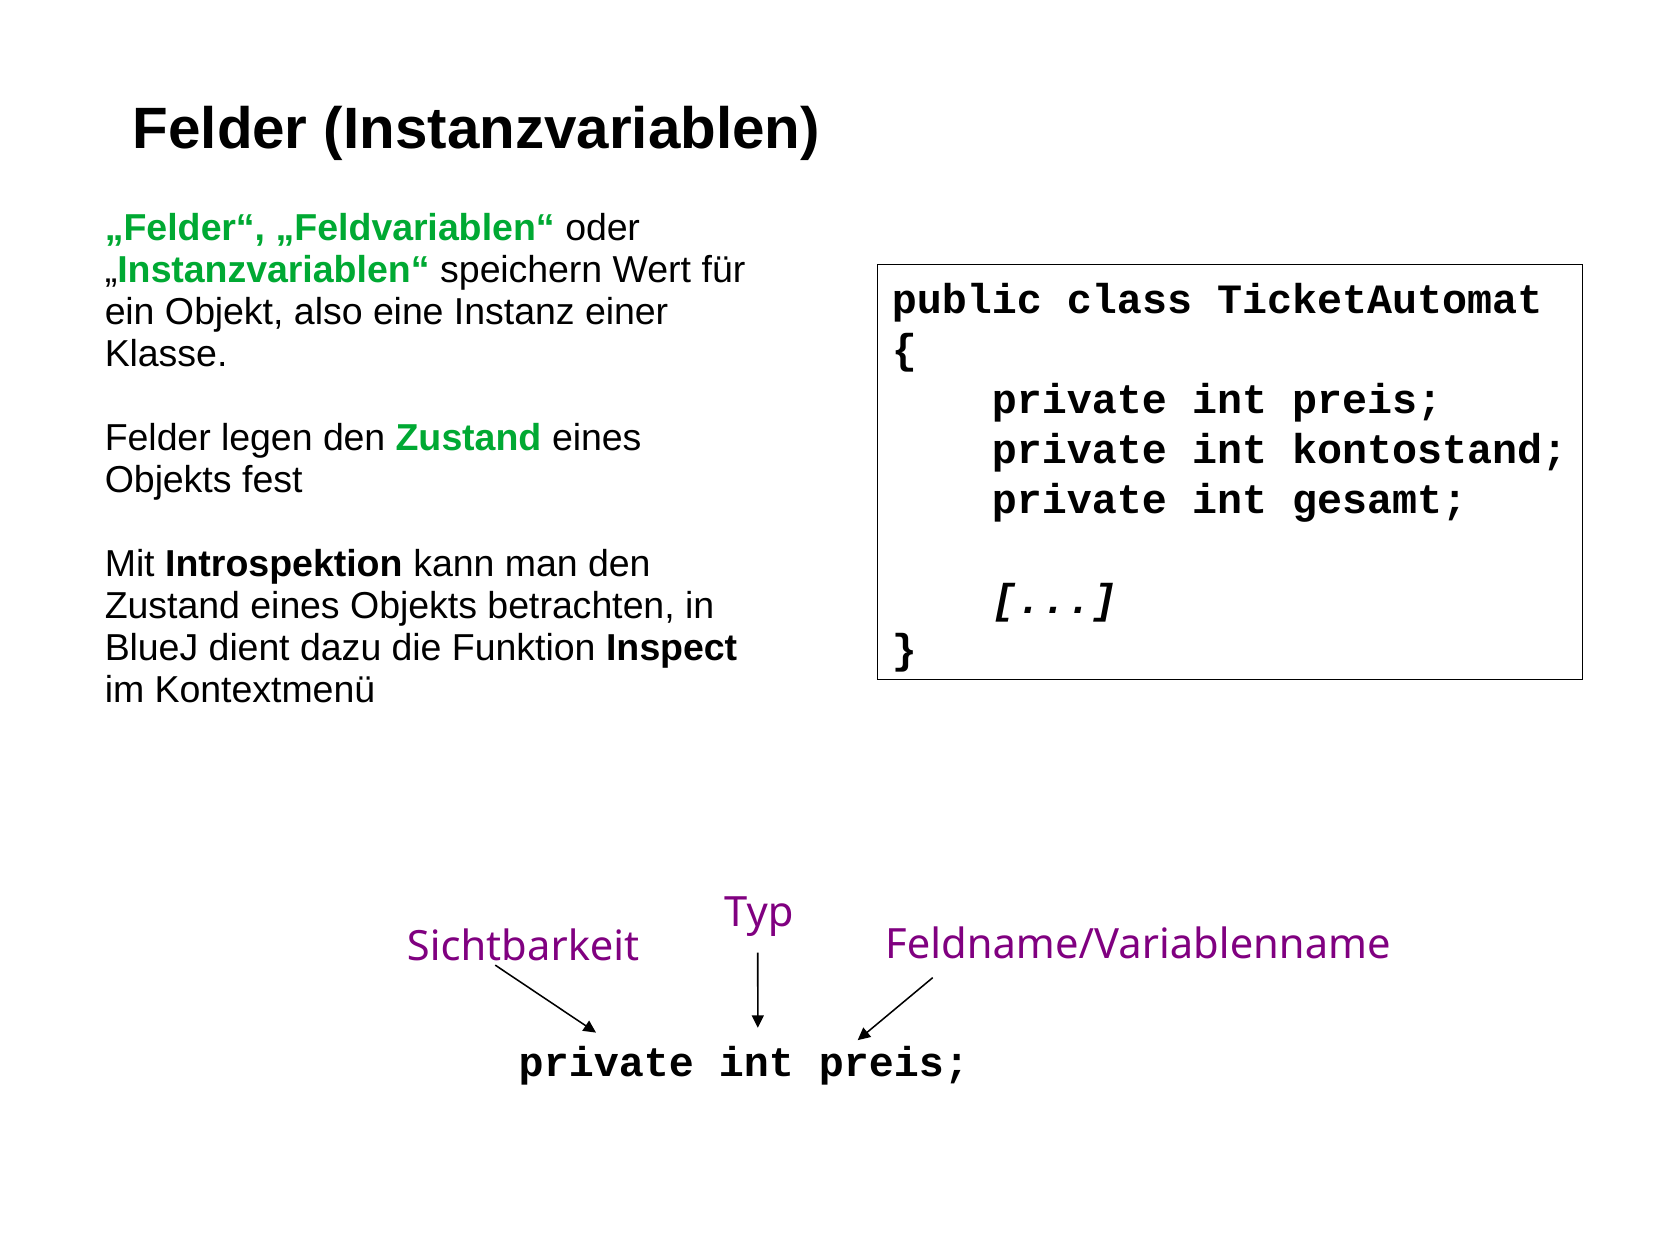

Felder (Instanzvariablen)
„Felder“, „Feldvariablen“ oder „Instanzvariablen“ speichern Wert für ein Objekt, also eine Instanz einer Klasse.
Felder legen den Zustand eines Objekts fest
Mit Introspektion kann man den Zustand eines Objekts betrachten, in BlueJ dient dazu die Funktion Inspect im Kontextmenü
public class TicketAutomat
{
 private int preis;
 private int kontostand;
 private int gesamt;
 [...]
}
Typ
Feldname/Variablenname
Sichtbarkeit
private int preis;